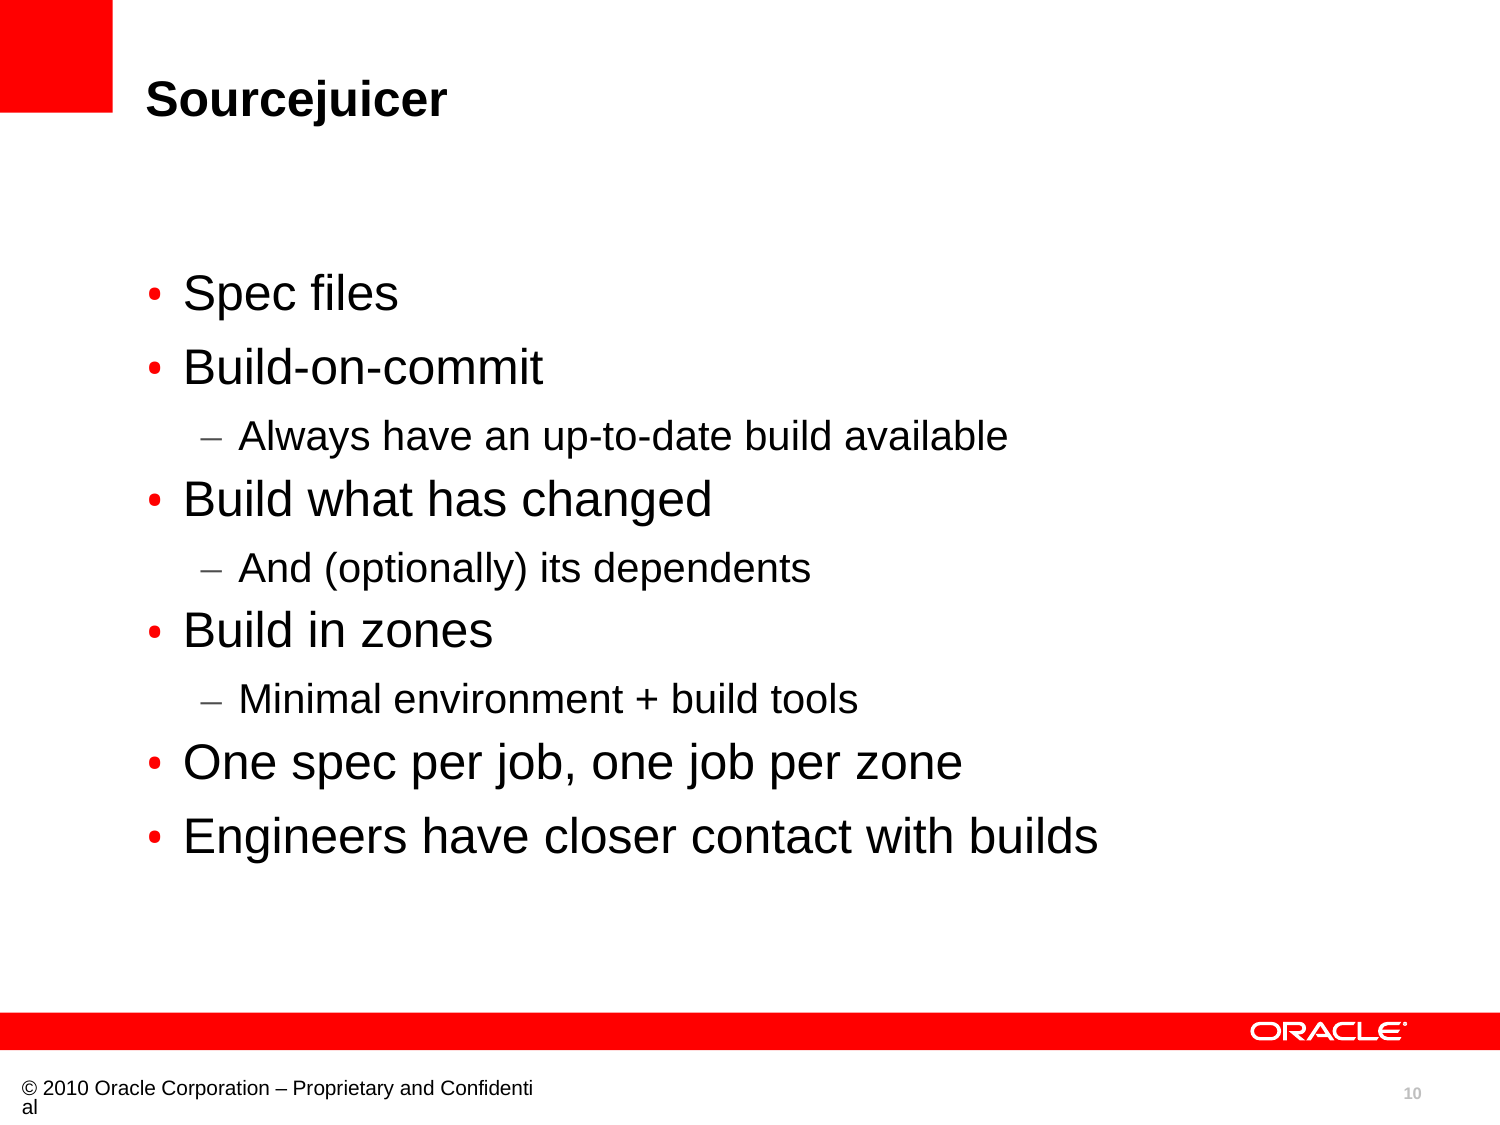

# Sourcejuicer
Spec files
Build-on-commit
Always have an up-to-date build available
Build what has changed
And (optionally) its dependents
Build in zones
Minimal environment + build tools
One spec per job, one job per zone
Engineers have closer contact with builds
© 2010 Oracle Corporation – Proprietary and Confidential